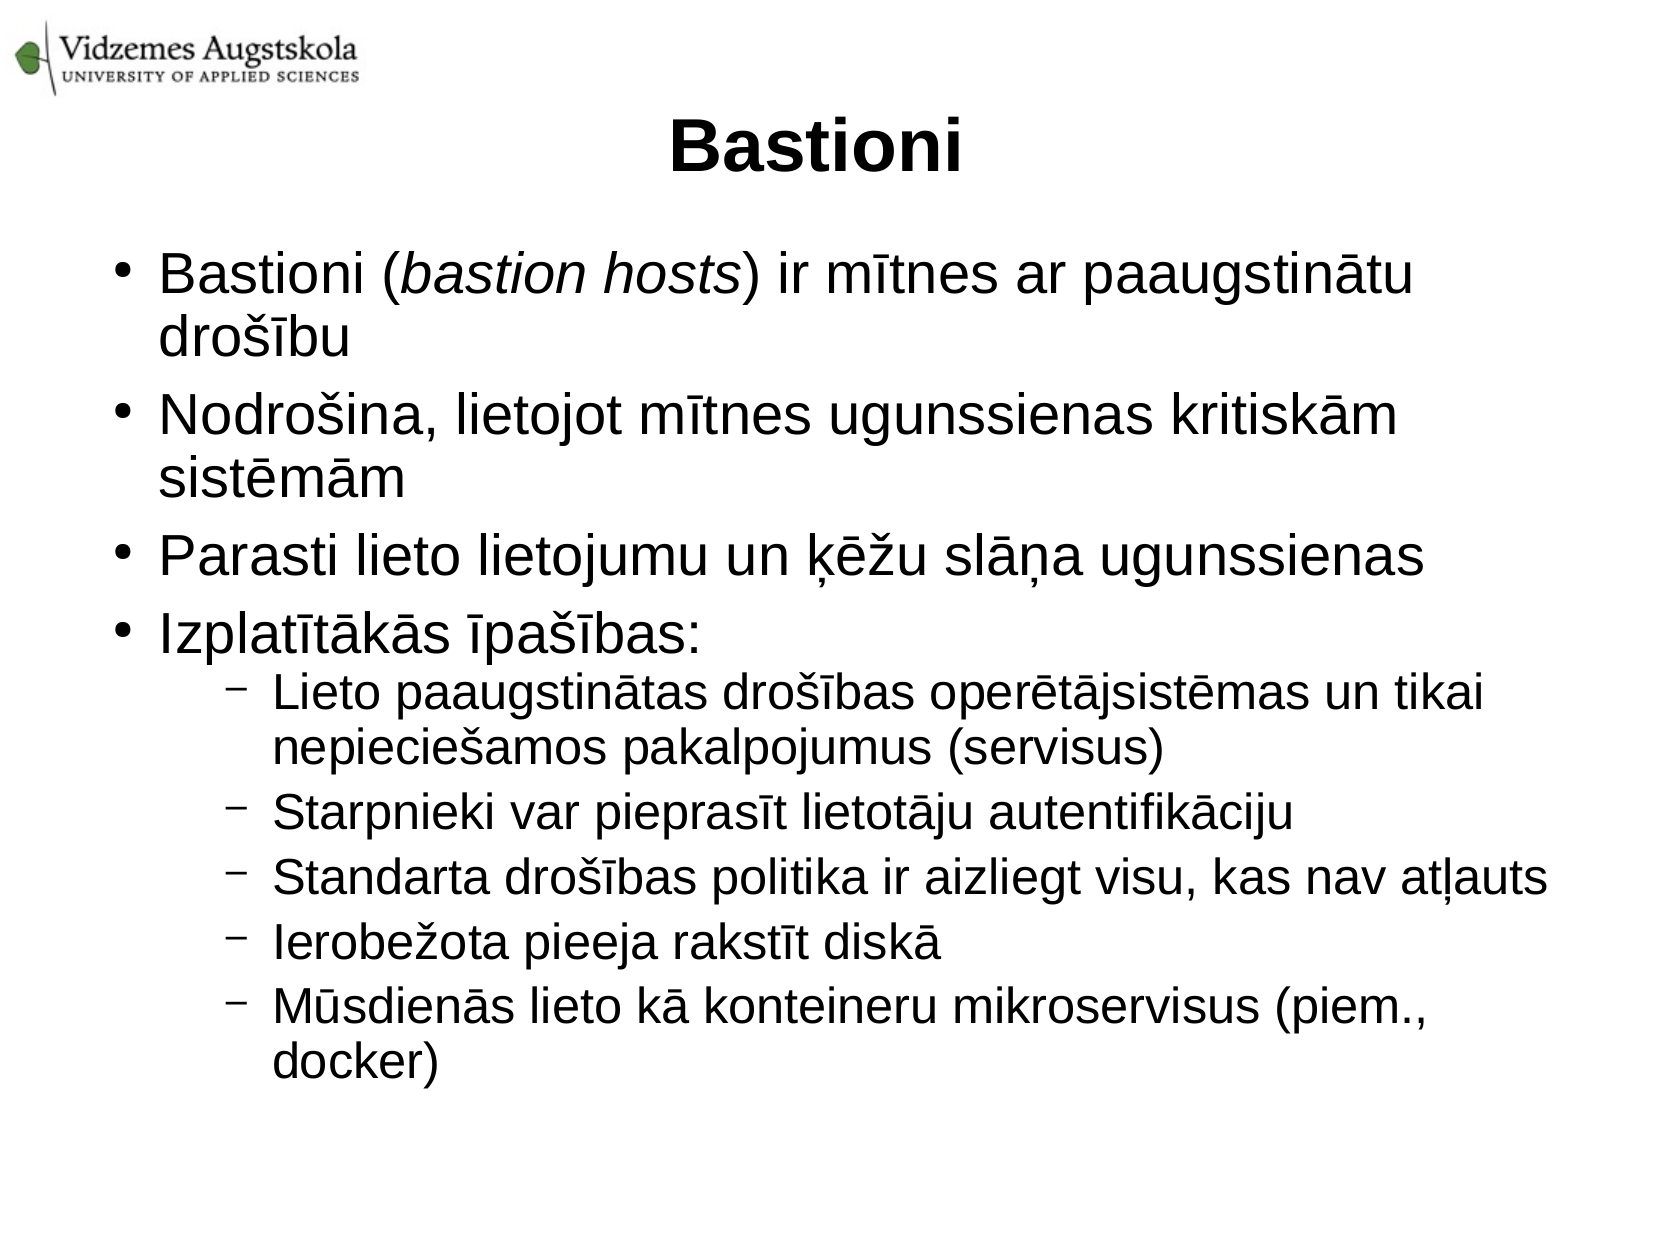

# Bastioni
Bastioni (bastion hosts) ir mītnes ar paaugstinātu drošību
Nodrošina, lietojot mītnes ugunssienas kritiskām sistēmām
Parasti lieto lietojumu un ķēžu slāņa ugunssienas
Izplatītākās īpašības:
Lieto paaugstinātas drošības operētājsistēmas un tikai nepieciešamos pakalpojumus (servisus)
Starpnieki var pieprasīt lietotāju autentifikāciju
Standarta drošības politika ir aizliegt visu, kas nav atļauts
Ierobežota pieeja rakstīt diskā
Mūsdienās lieto kā konteineru mikroservisus (piem., docker)